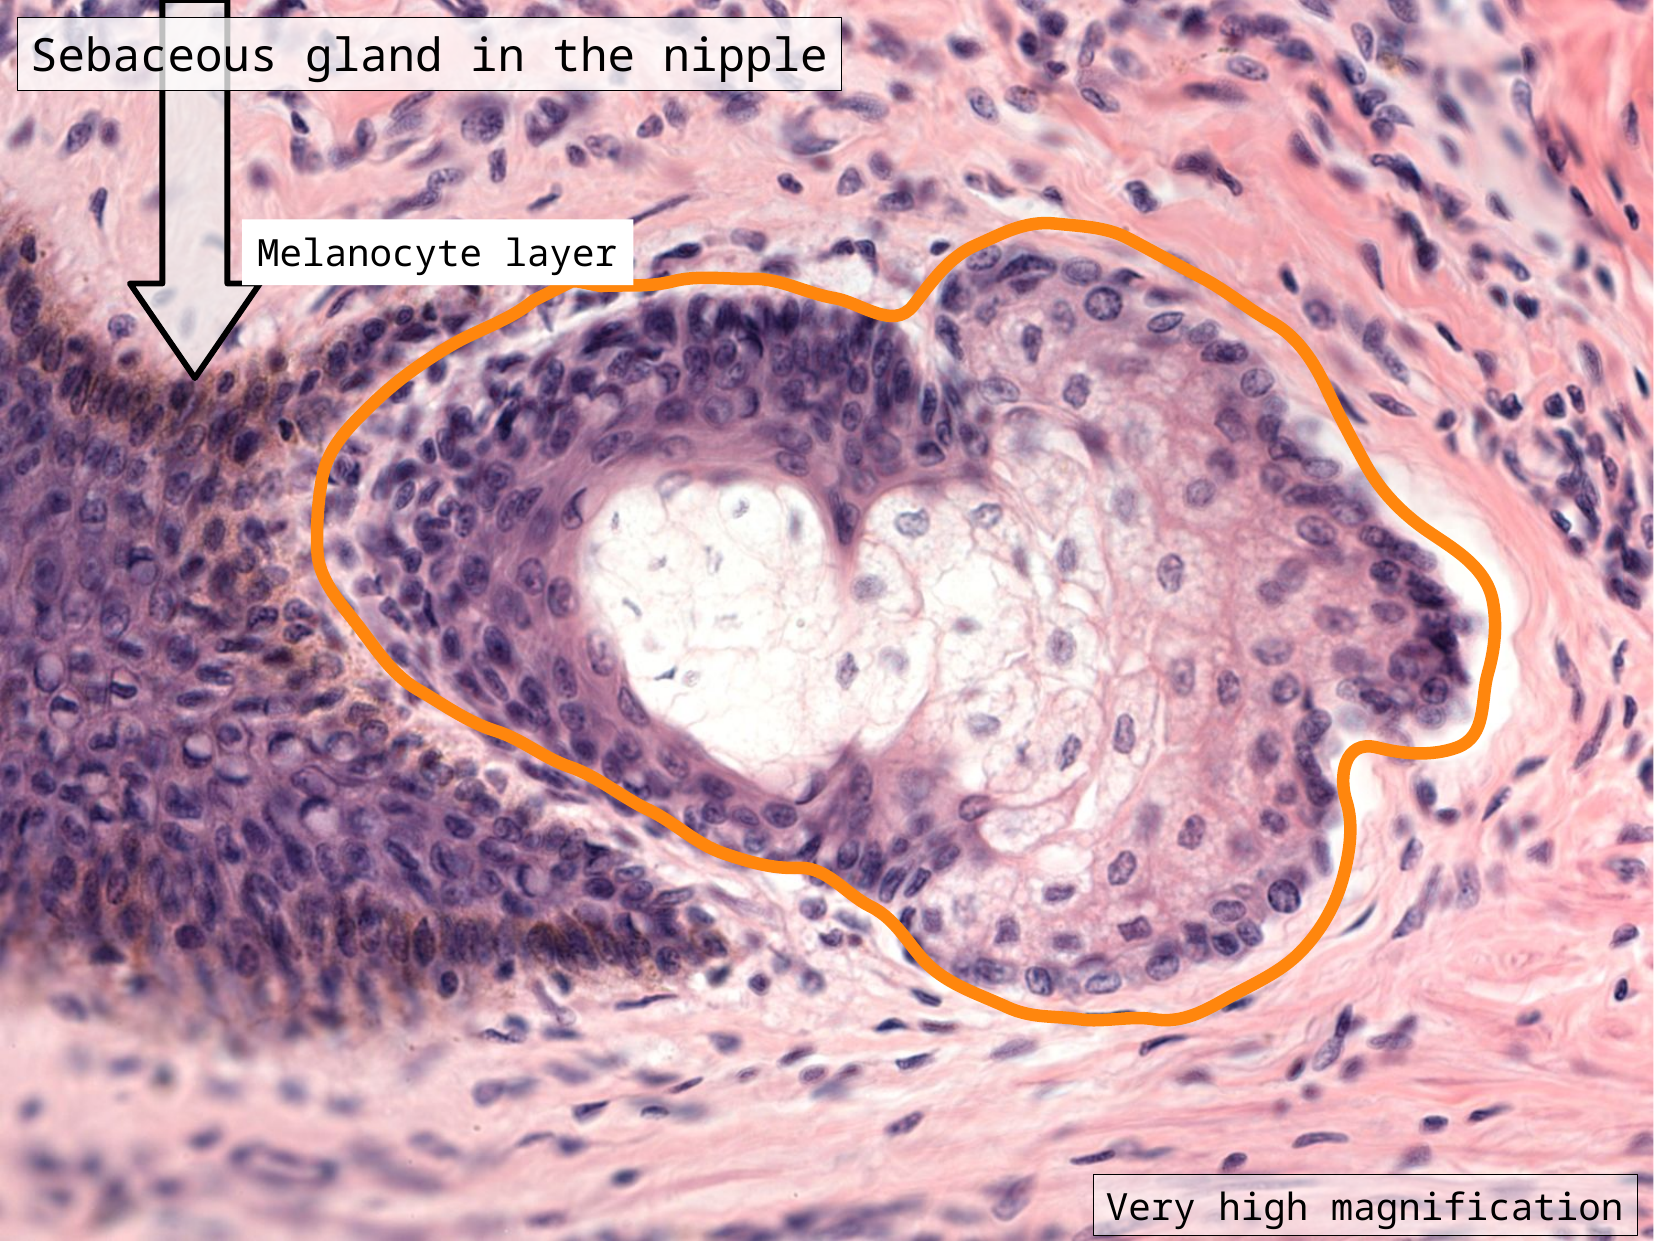

Sebaceous gland in the nipple
Melanocyte layer
Very high magnification